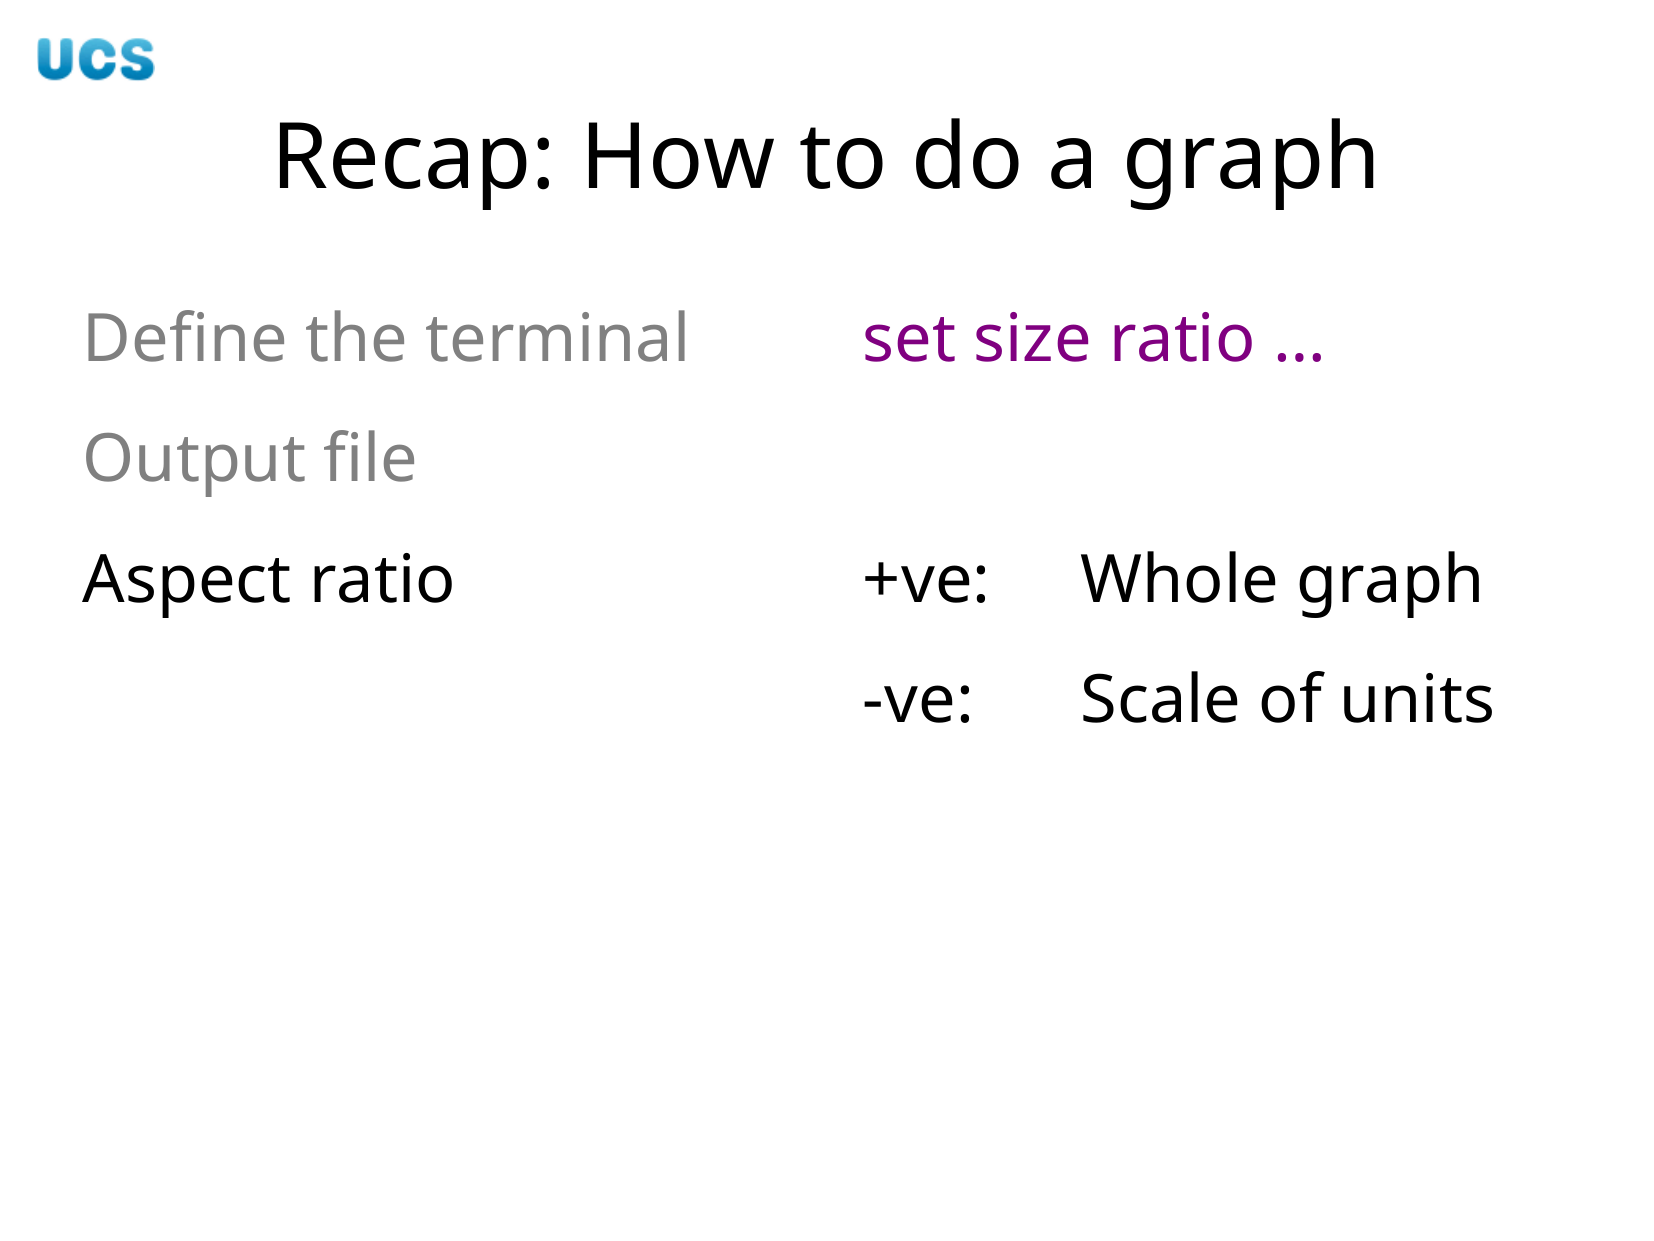

# Recap: How to do a graph
Define the terminal
Output file
Aspect ratio
set size ratio …
+ve:	Whole graph
-ve:	Scale of units